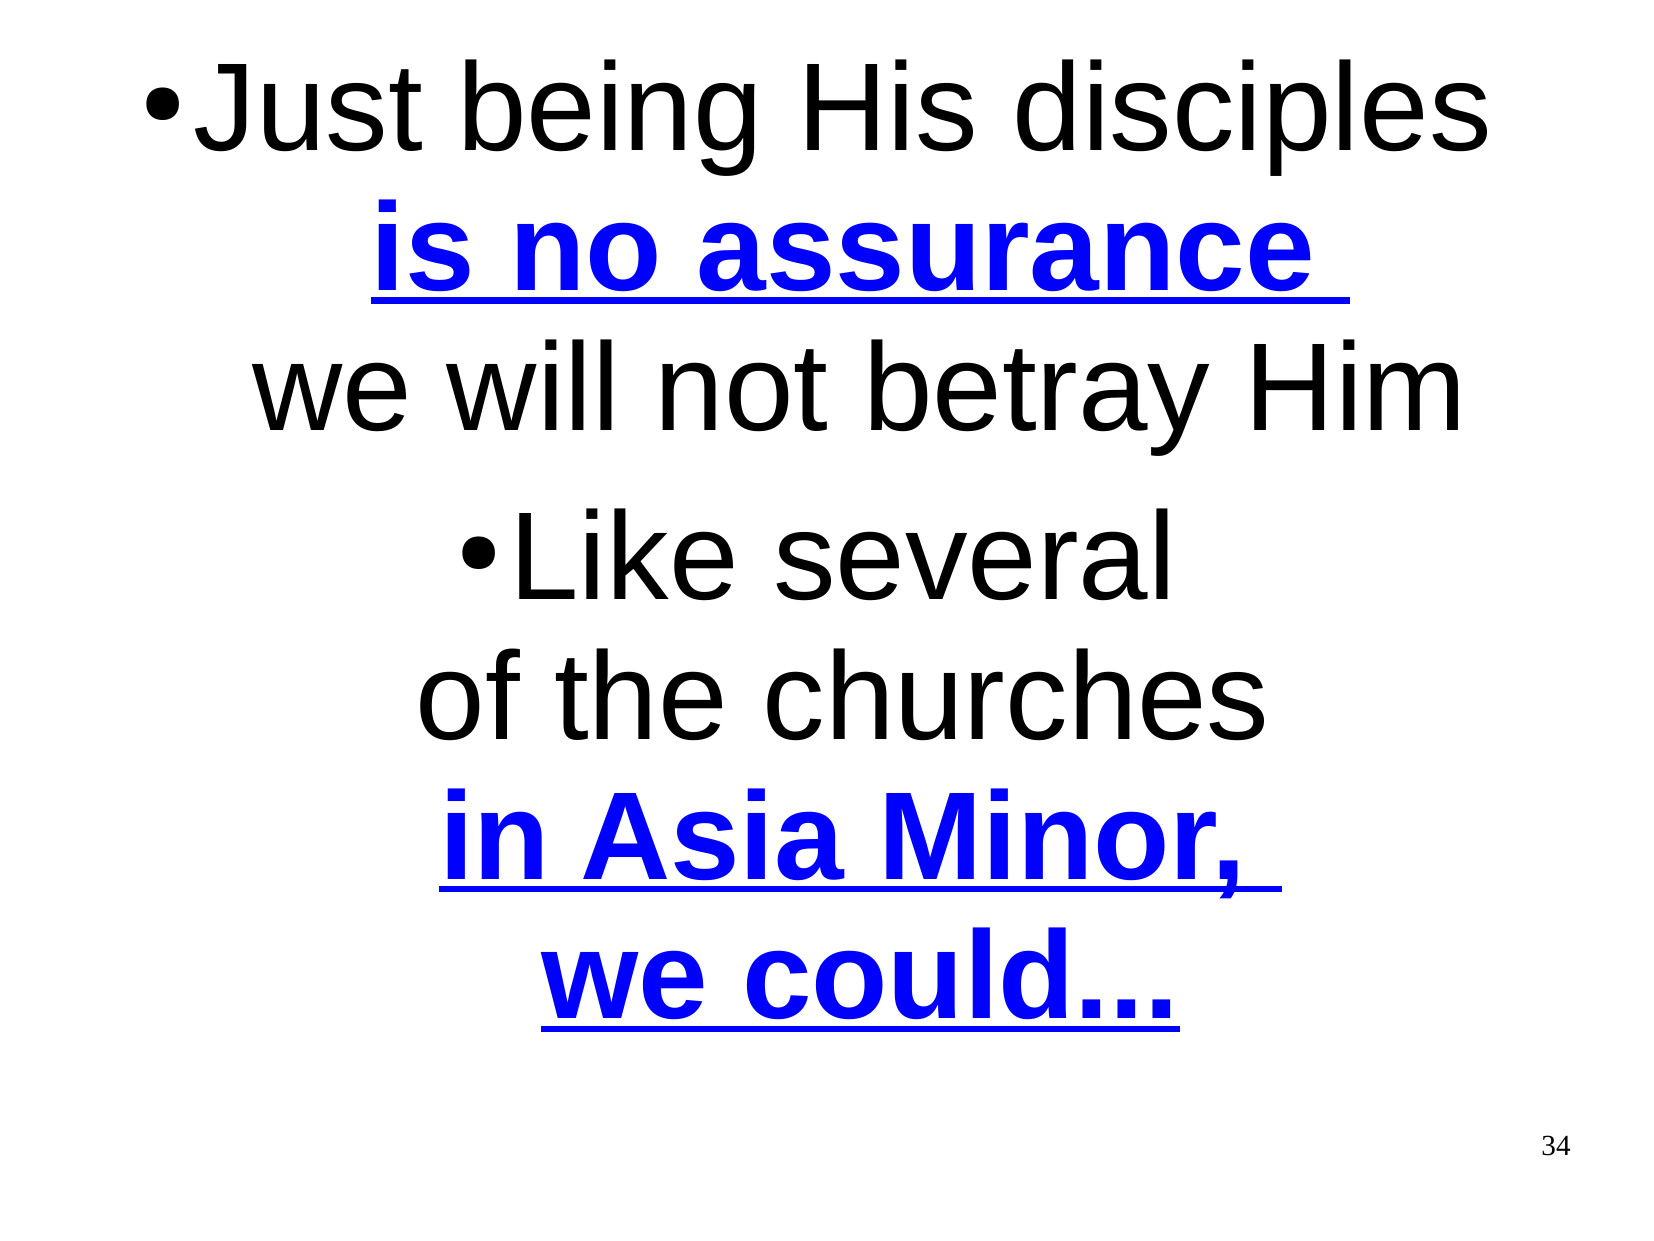

# Just being His disciples is no assurance we will not betray Him
Like several
of the churches
in Asia Minor,
we could...
34